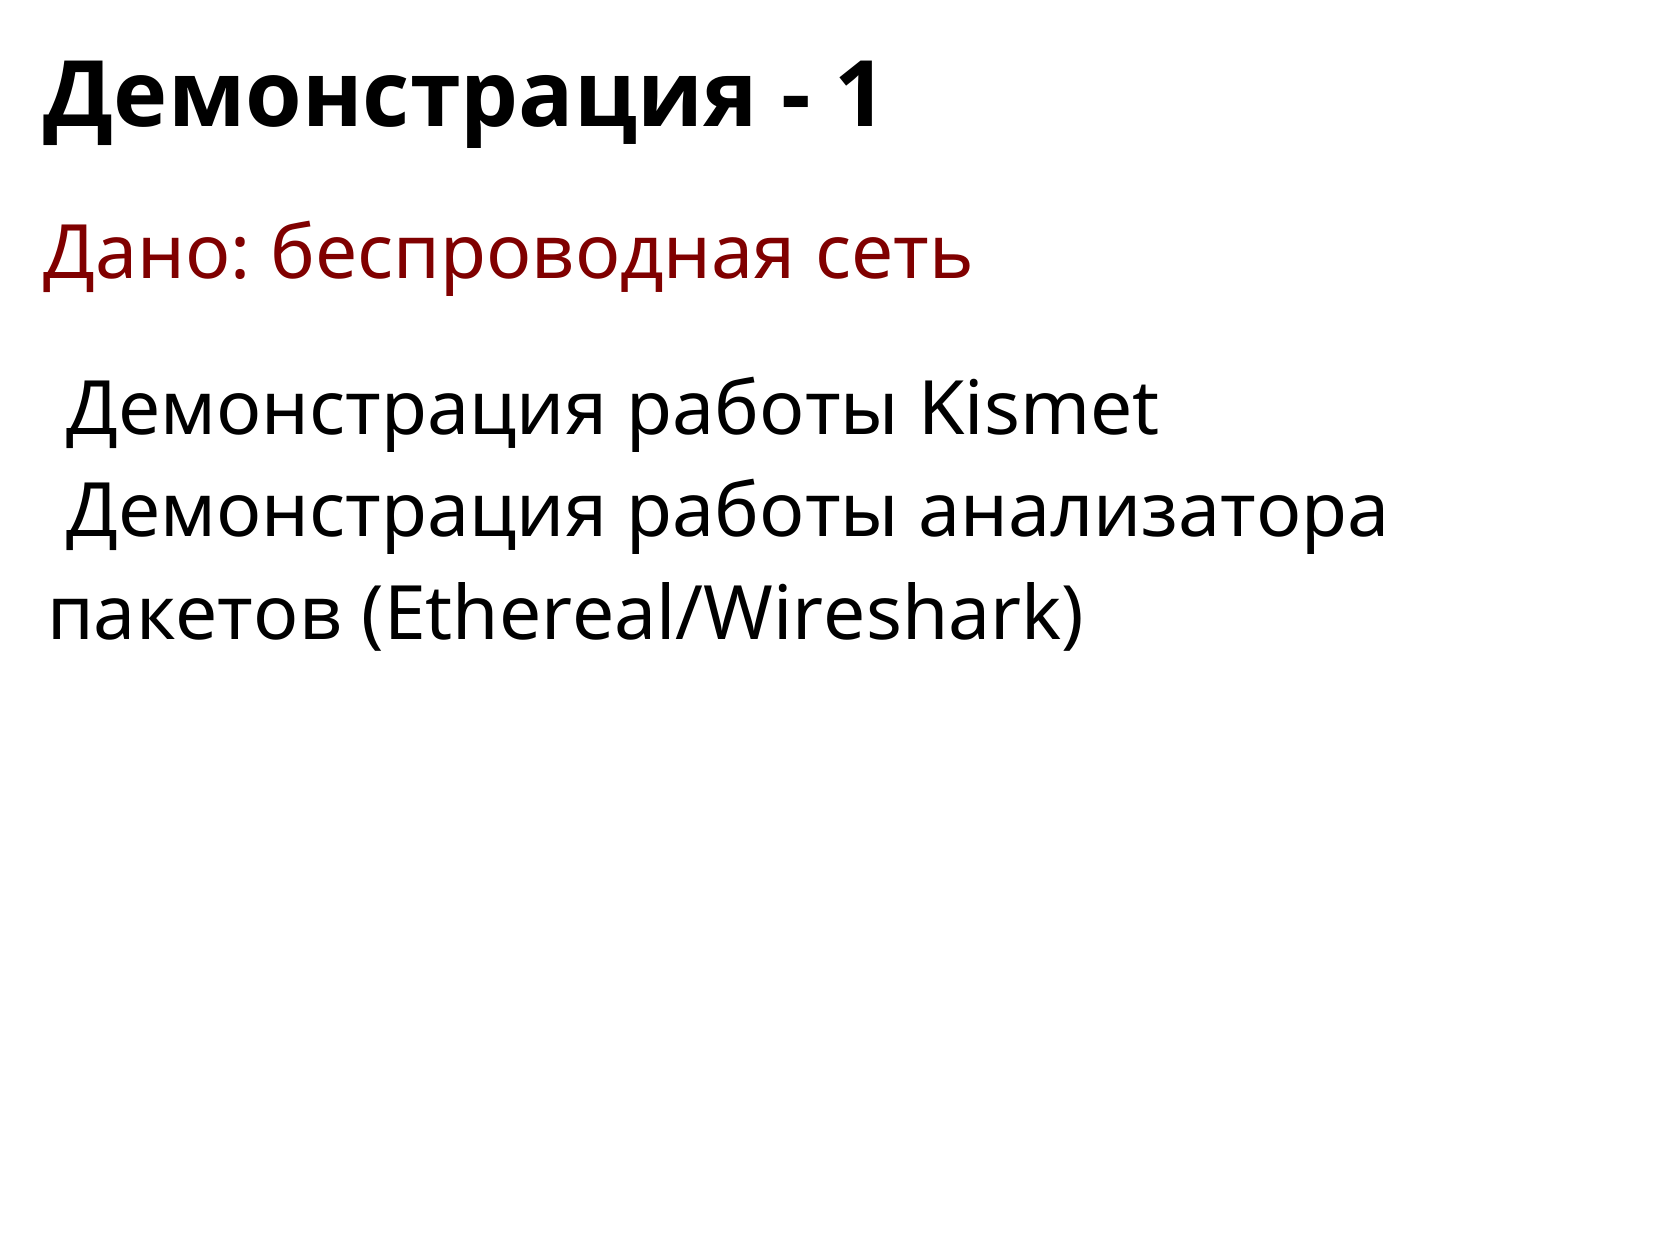

Демонстрация - 1
Дано: беспроводная сеть
 Демонстрация работы Kismet
 Демонстрация работы анализатора пакетов (Ethereal/Wireshark)